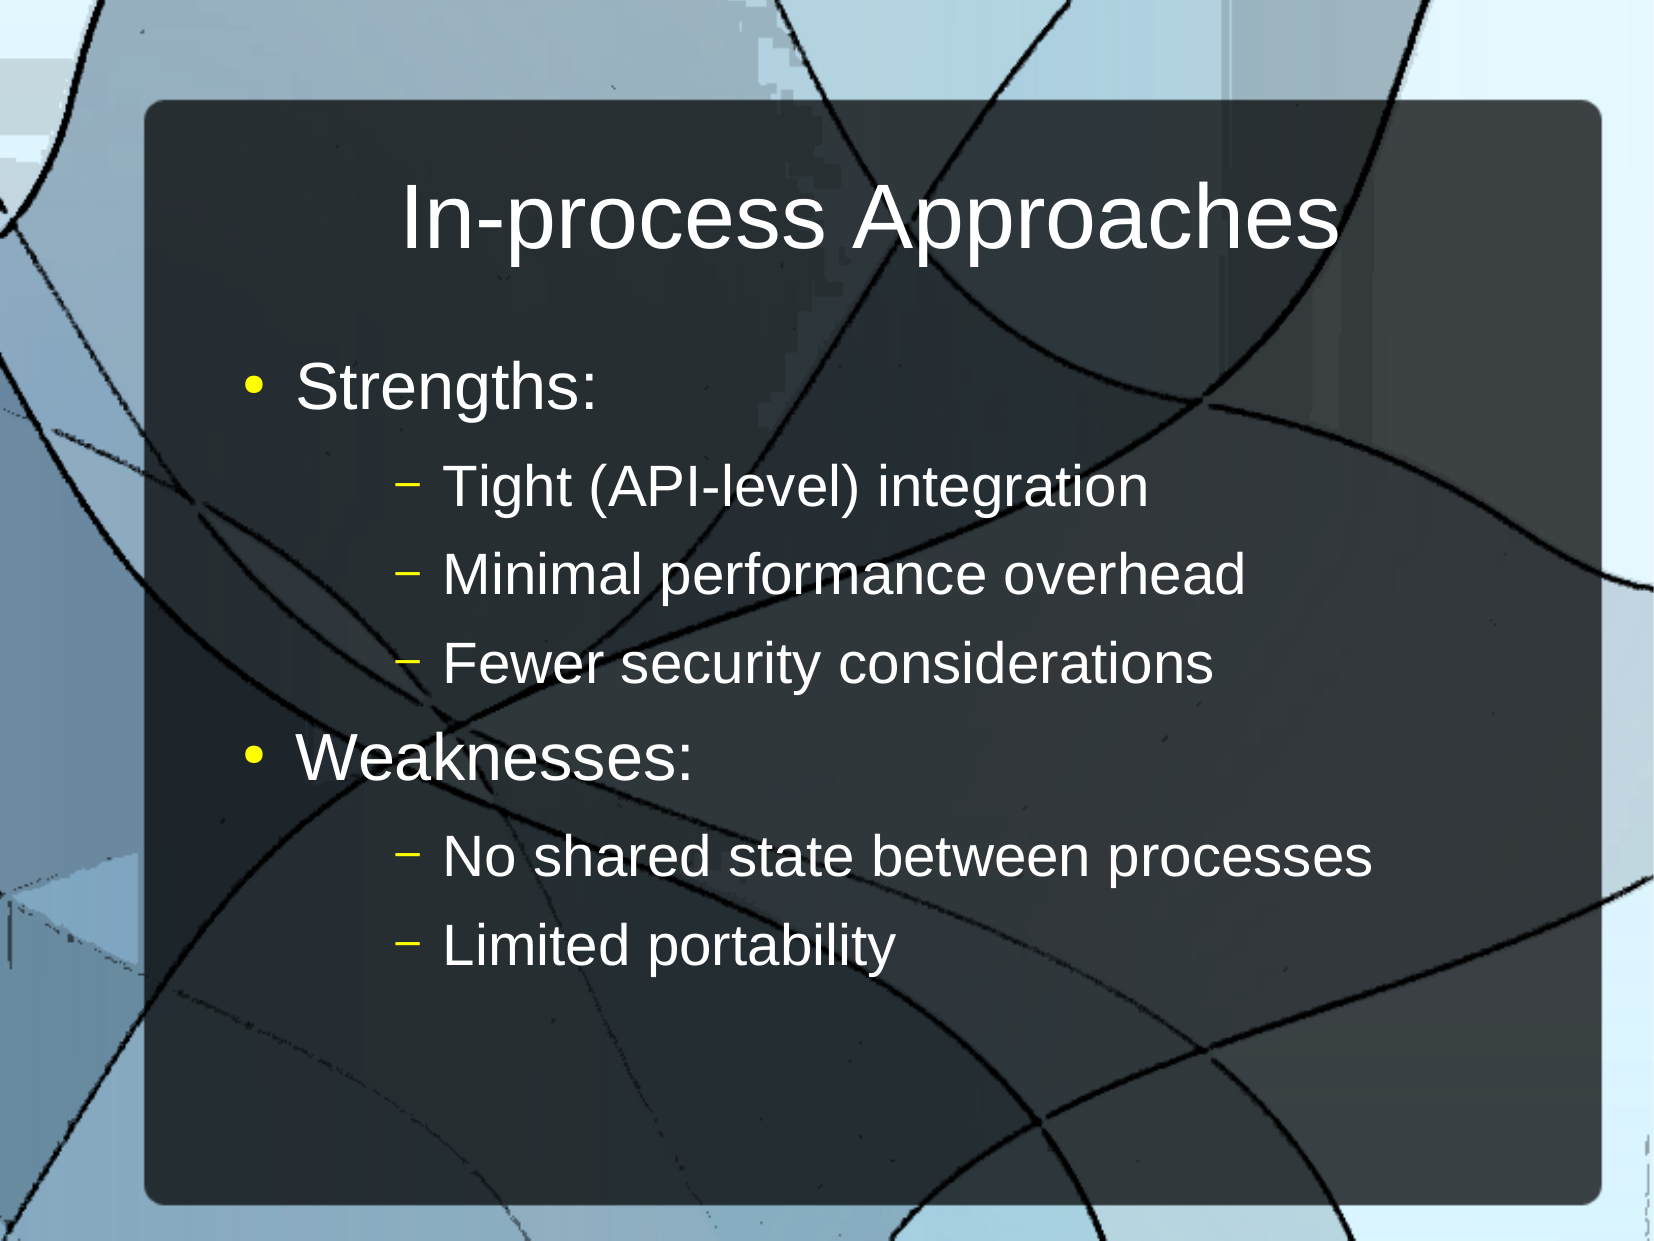

# In-process Approaches
Strengths:
Tight (API-level) integration
Minimal performance overhead
Fewer security considerations
Weaknesses:
No shared state between processes
Limited portability